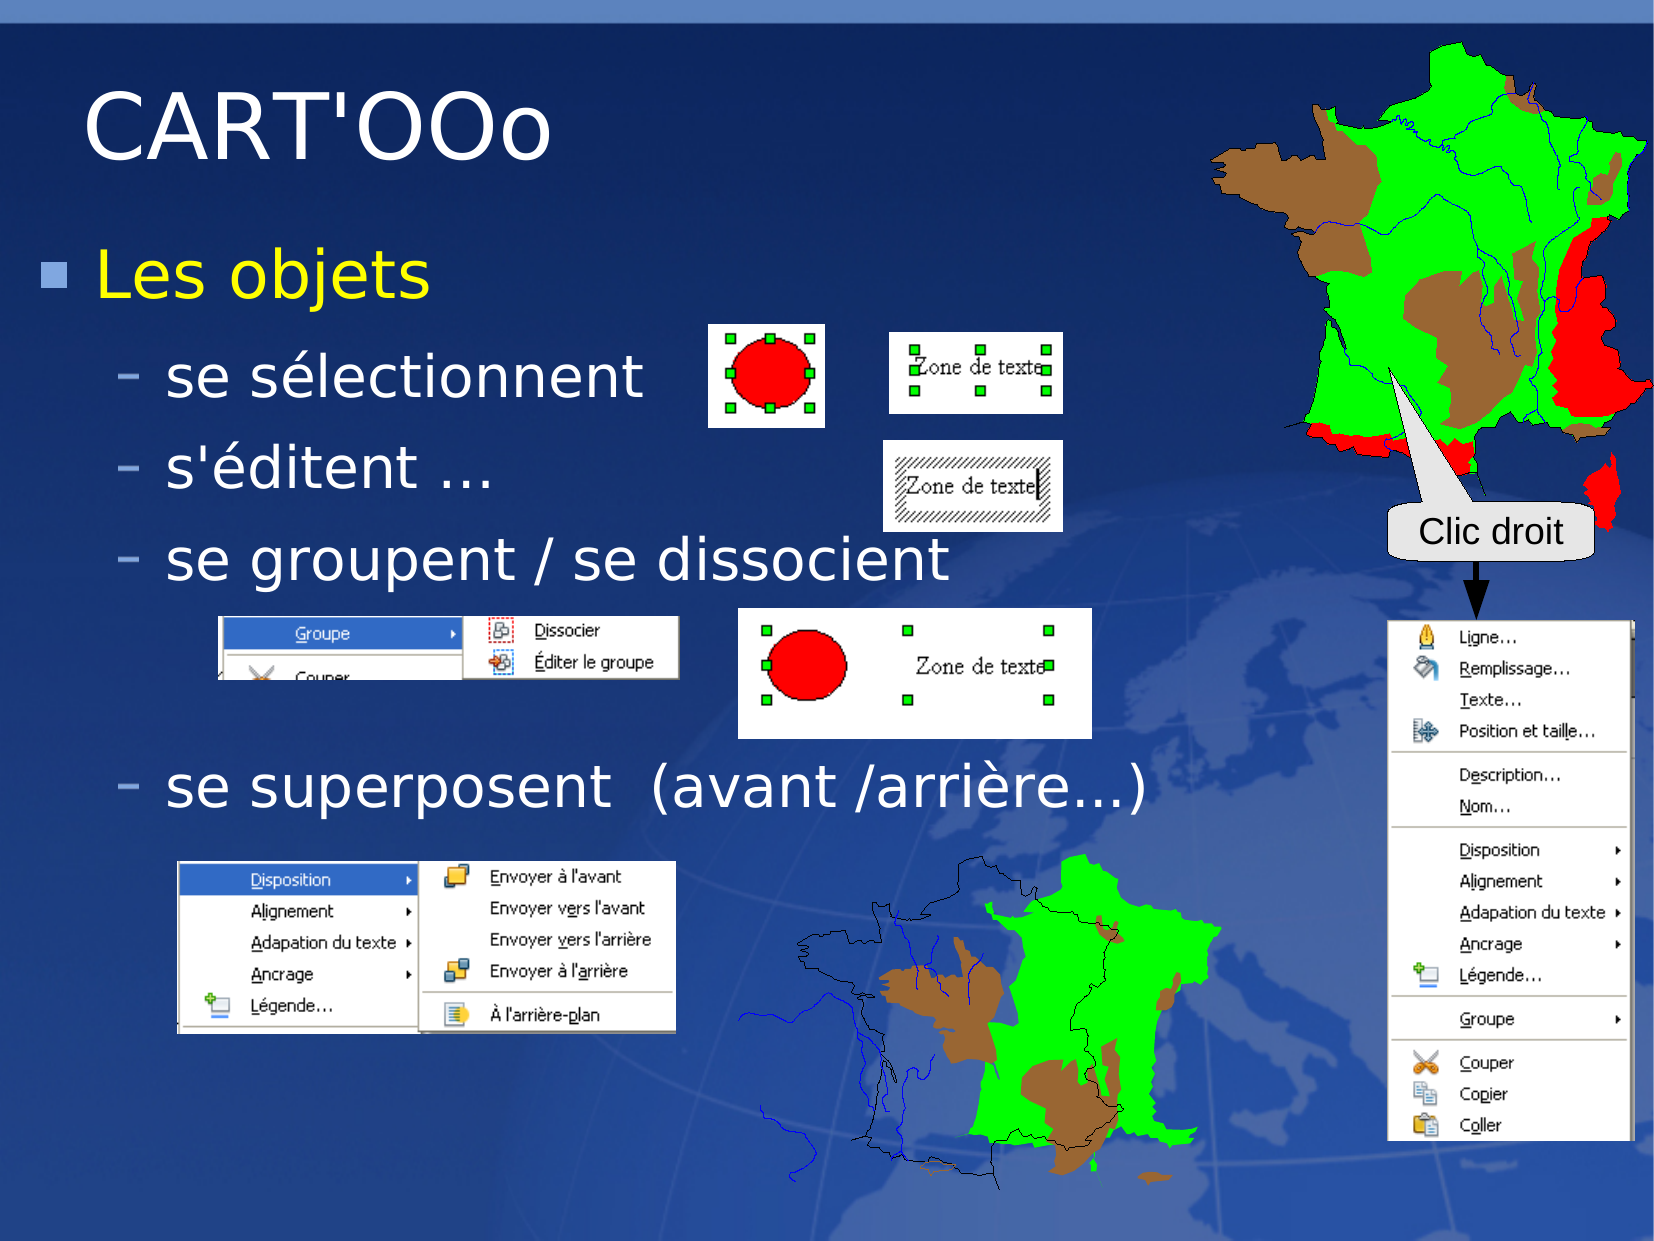

# CART'OOo
Les objets
se sélectionnent
s'éditent …
se groupent / se dissocient
se superposent (avant /arrière...)
Clic droit